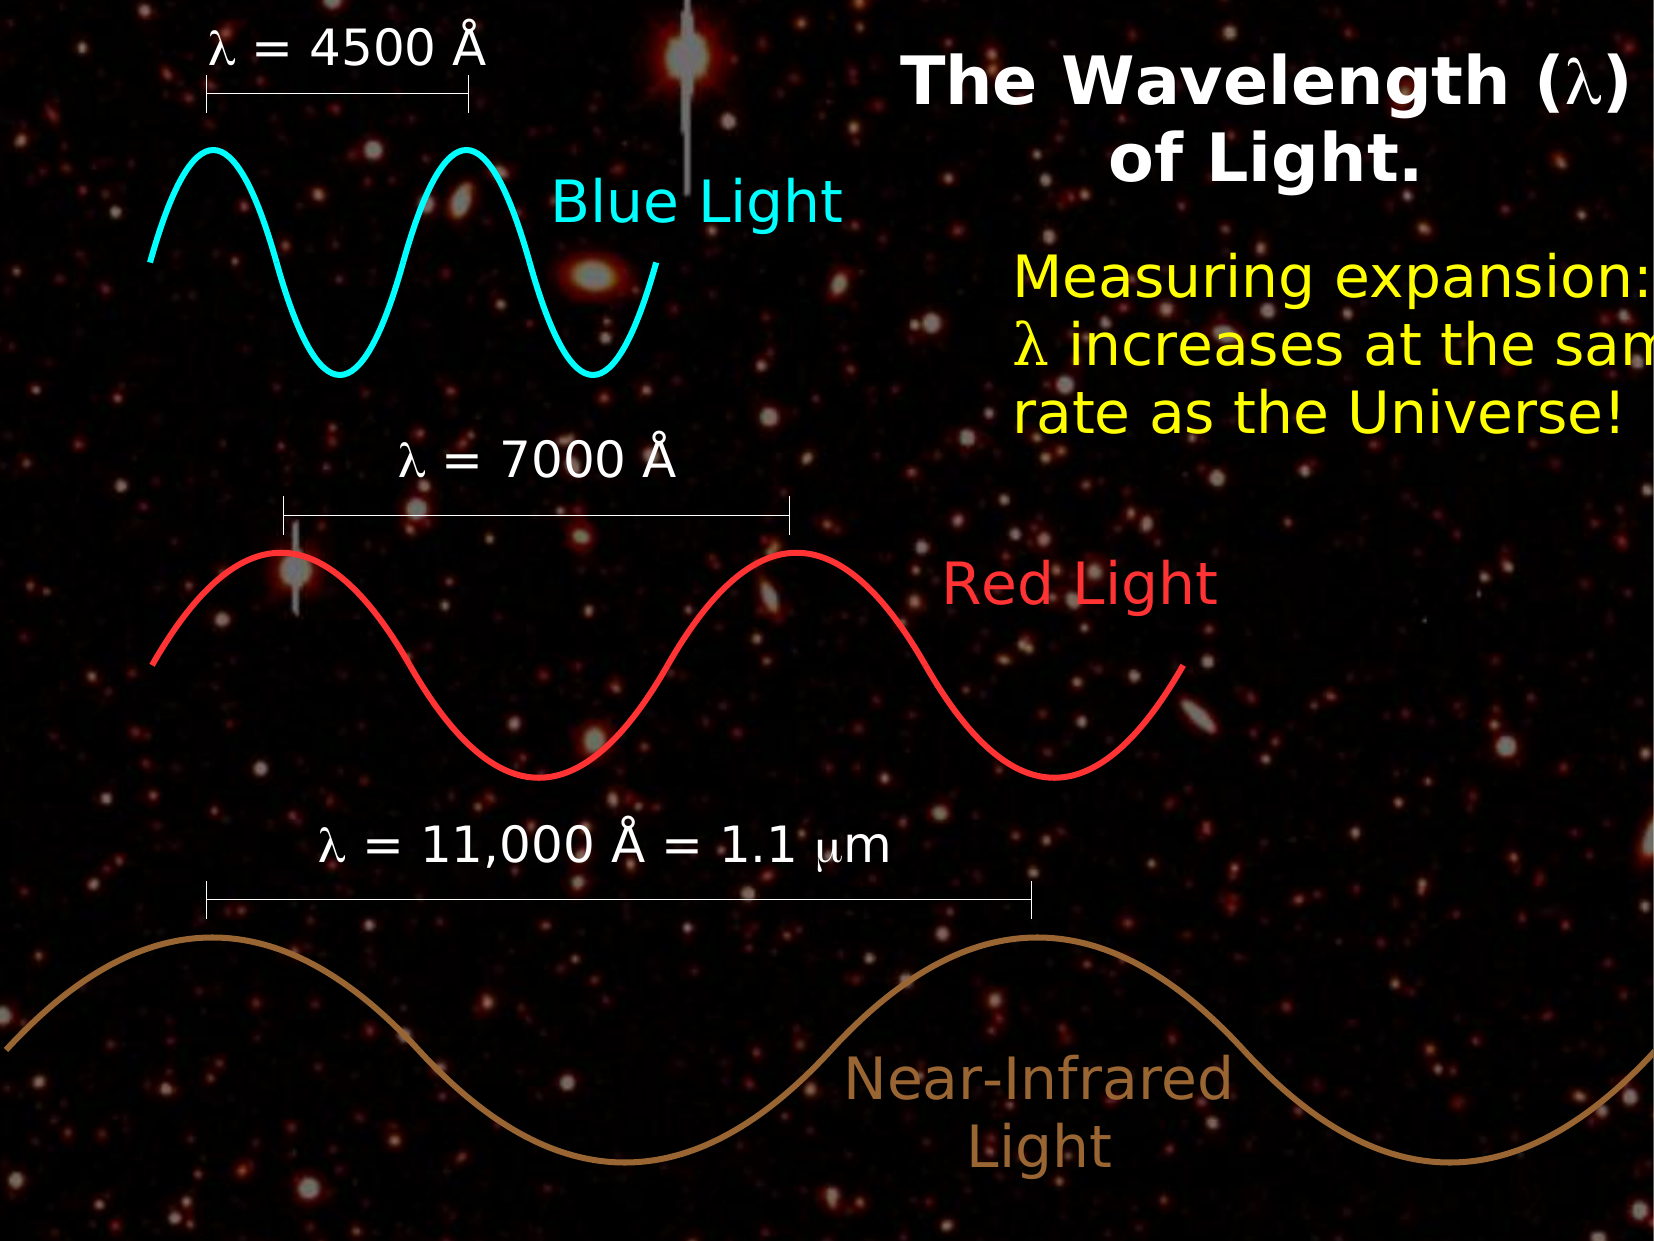

l = 4500 Å
The Wavelength (l)
of Light.
Blue Light
Measuring expansion:
λ increases at the same
rate as the Universe!
l = 7000 Å
Red Light
l = 11,000 Å = 1.1 mm
Near-Infrared
Light